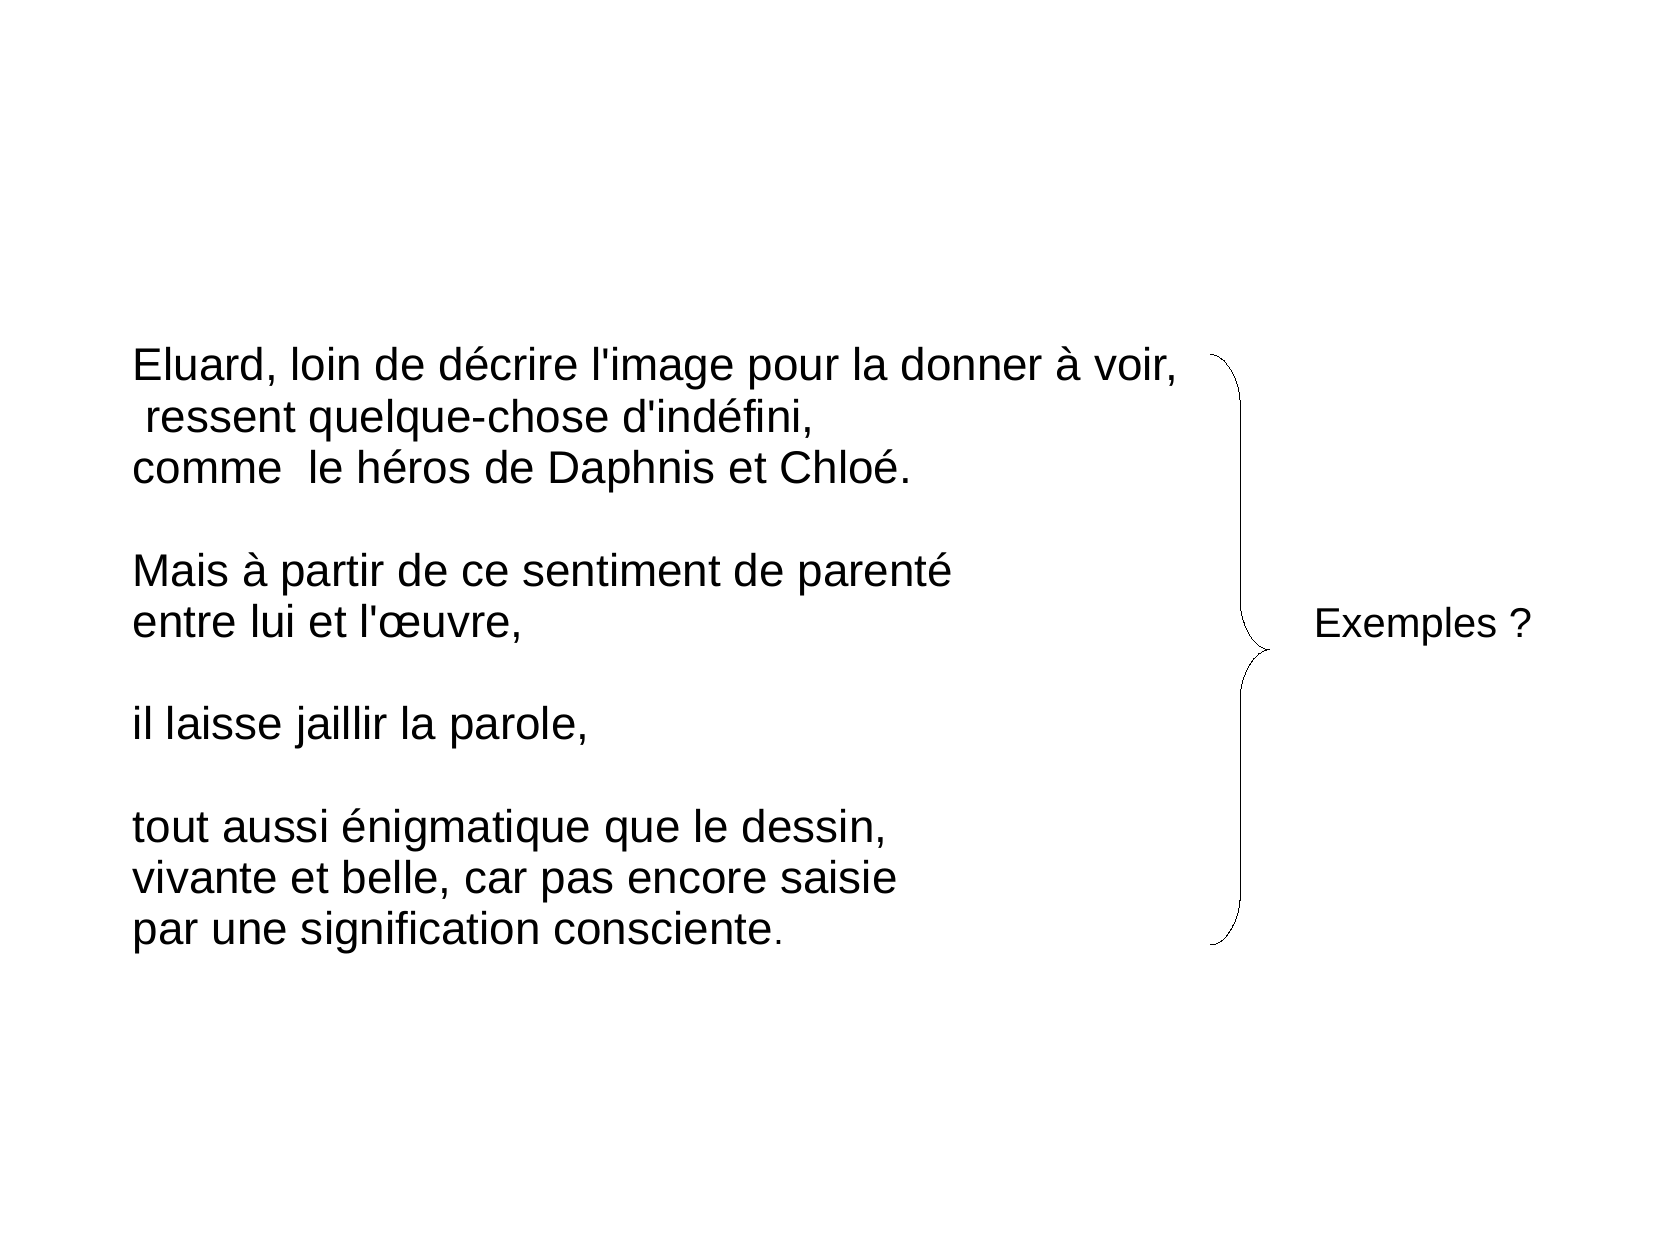

Eluard, loin de décrire l'image pour la donner à voir,
 ressent quelque-chose d'indéfini,
comme le héros de Daphnis et Chloé.
Mais à partir de ce sentiment de parenté
entre lui et l'œuvre, 											Exemples ?
il laisse jaillir la parole,
tout aussi énigmatique que le dessin,
vivante et belle, car pas encore saisie
par une signification consciente.